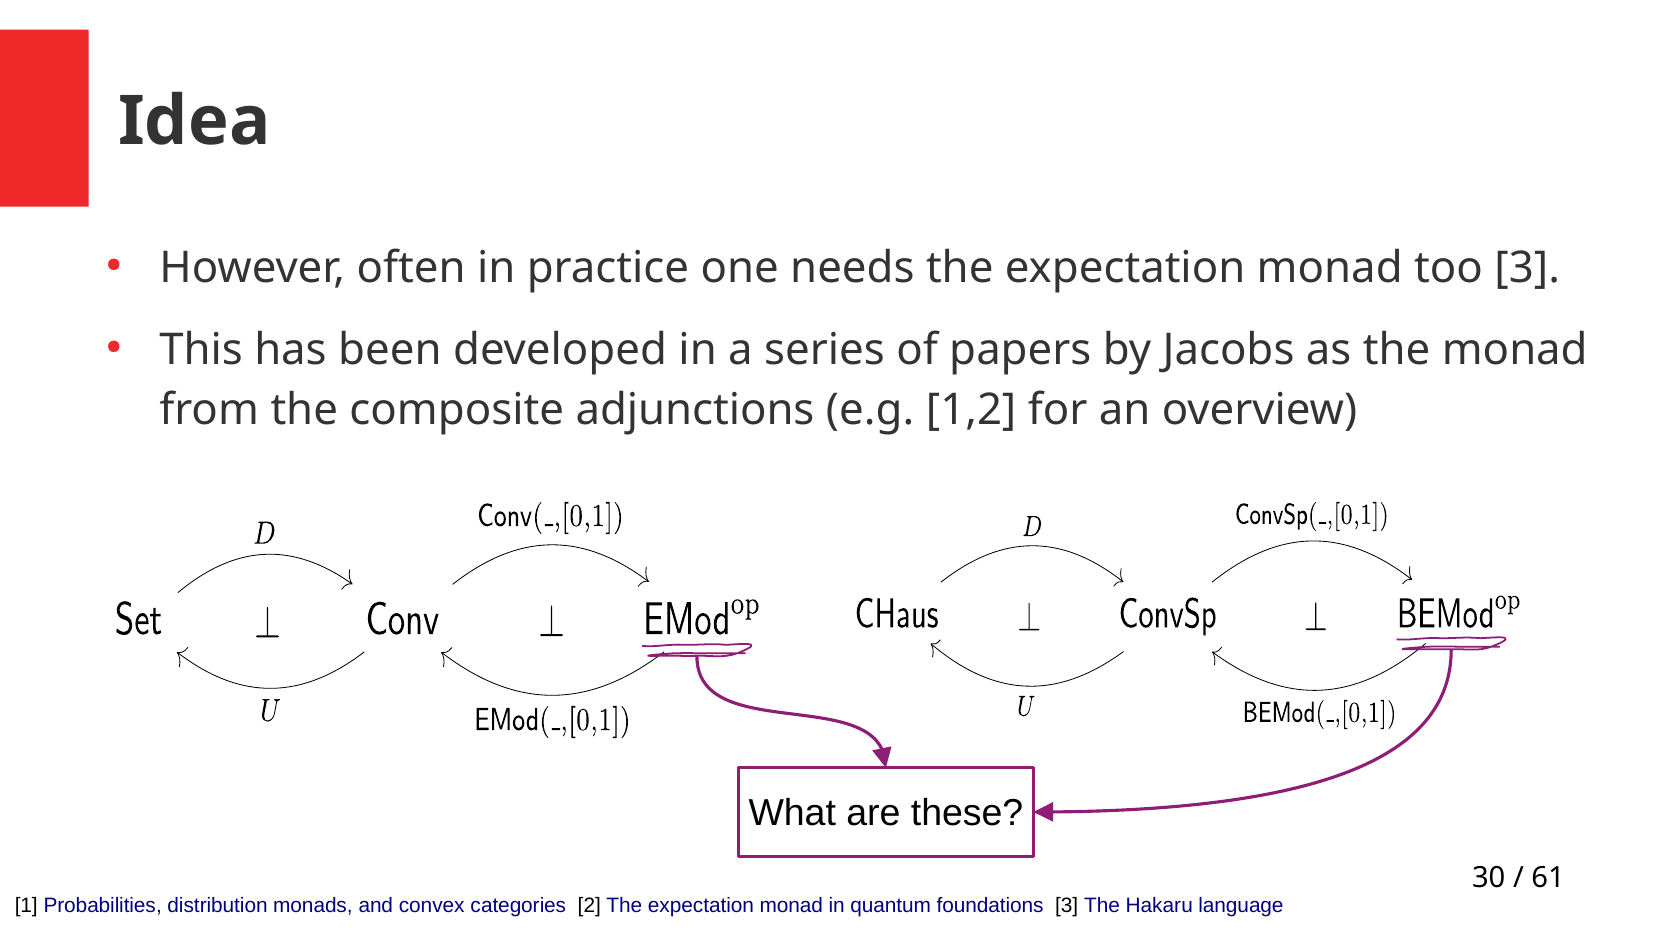

# Idea
However, often in practice one needs the expectation monad too [3].
This has been developed in a series of papers by Jacobs as the monad from the composite adjunctions (e.g. [1,2] for an overview)
What are these?
30
[1] Probabilities, distribution monads, and convex categories [2] The expectation monad in quantum foundations [3] The Hakaru language